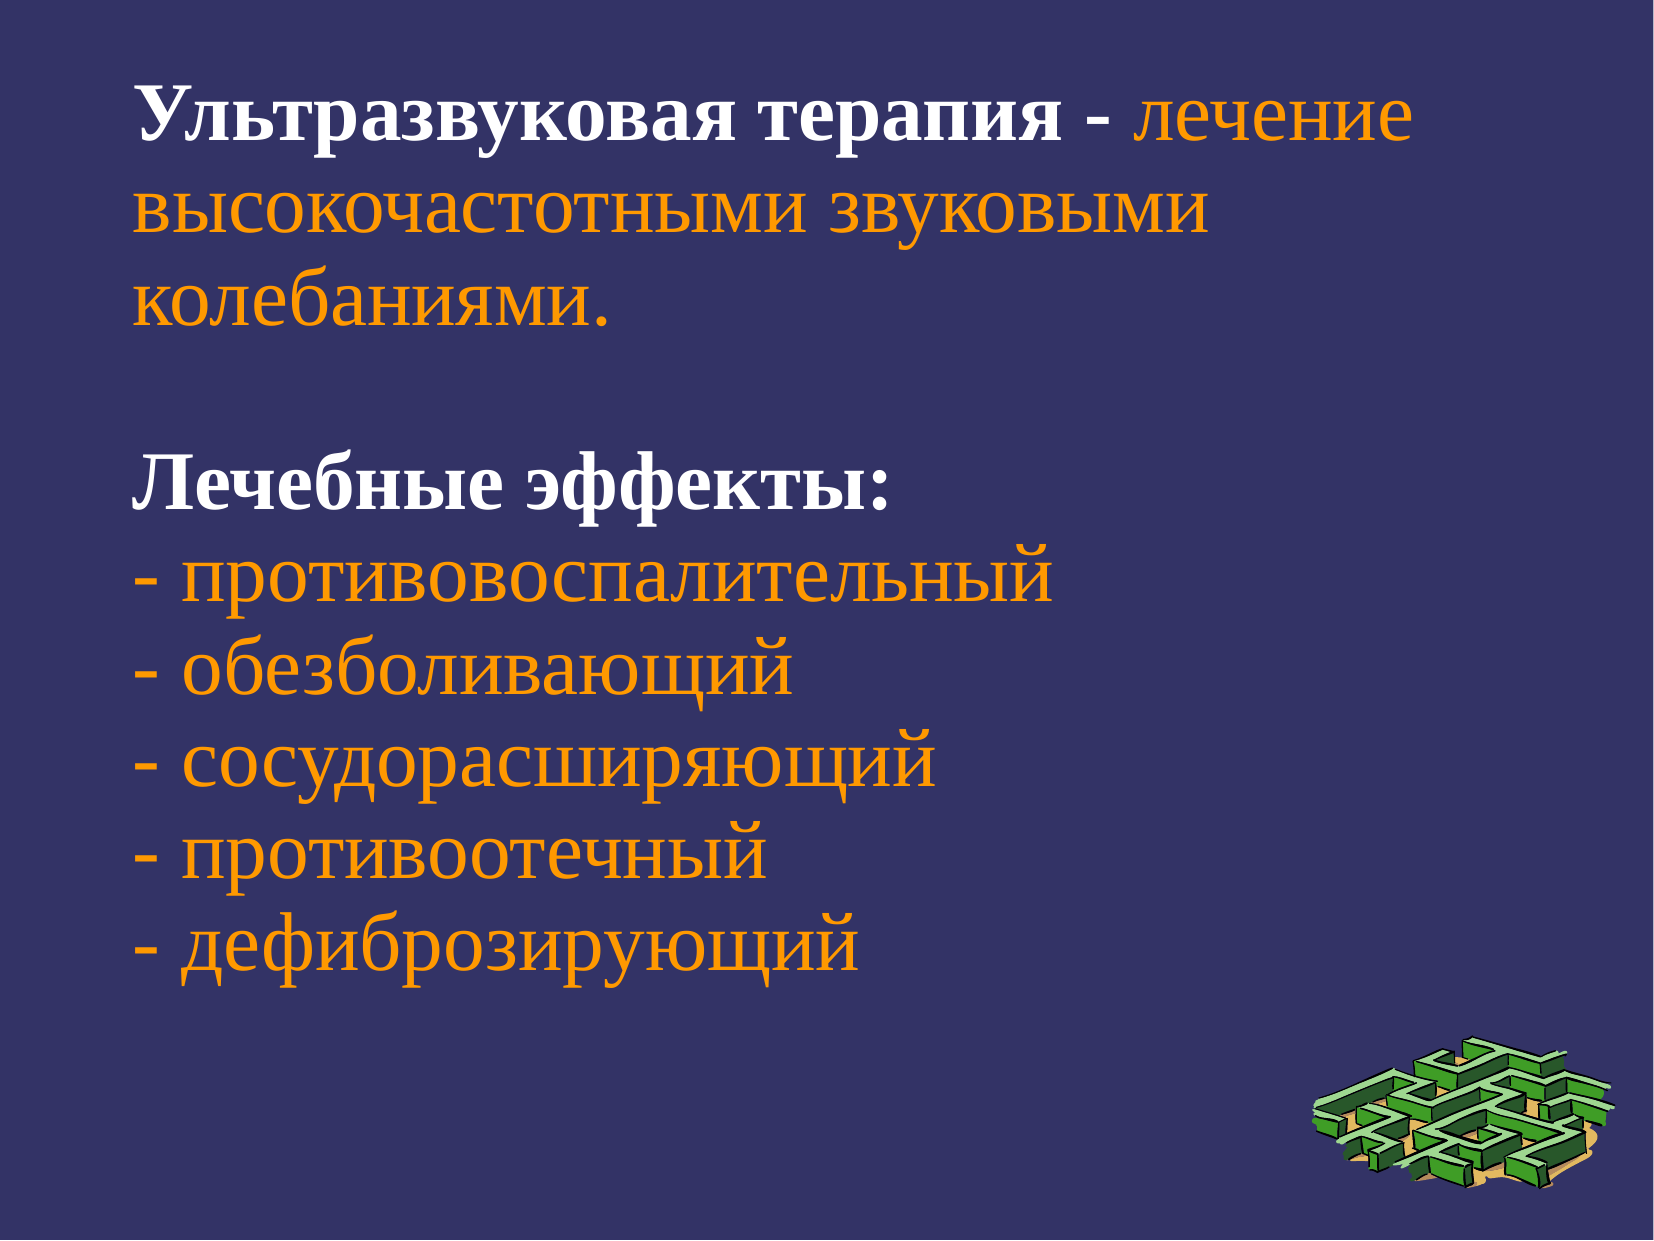

Ультразвуковая терапия - лечение высокочастотными звуковыми колебаниями.
Лечебные эффекты:
- противовоспалительный
- обезболивающий
- сосудорасширяющий
- противоотечный
- дефиброзирующий